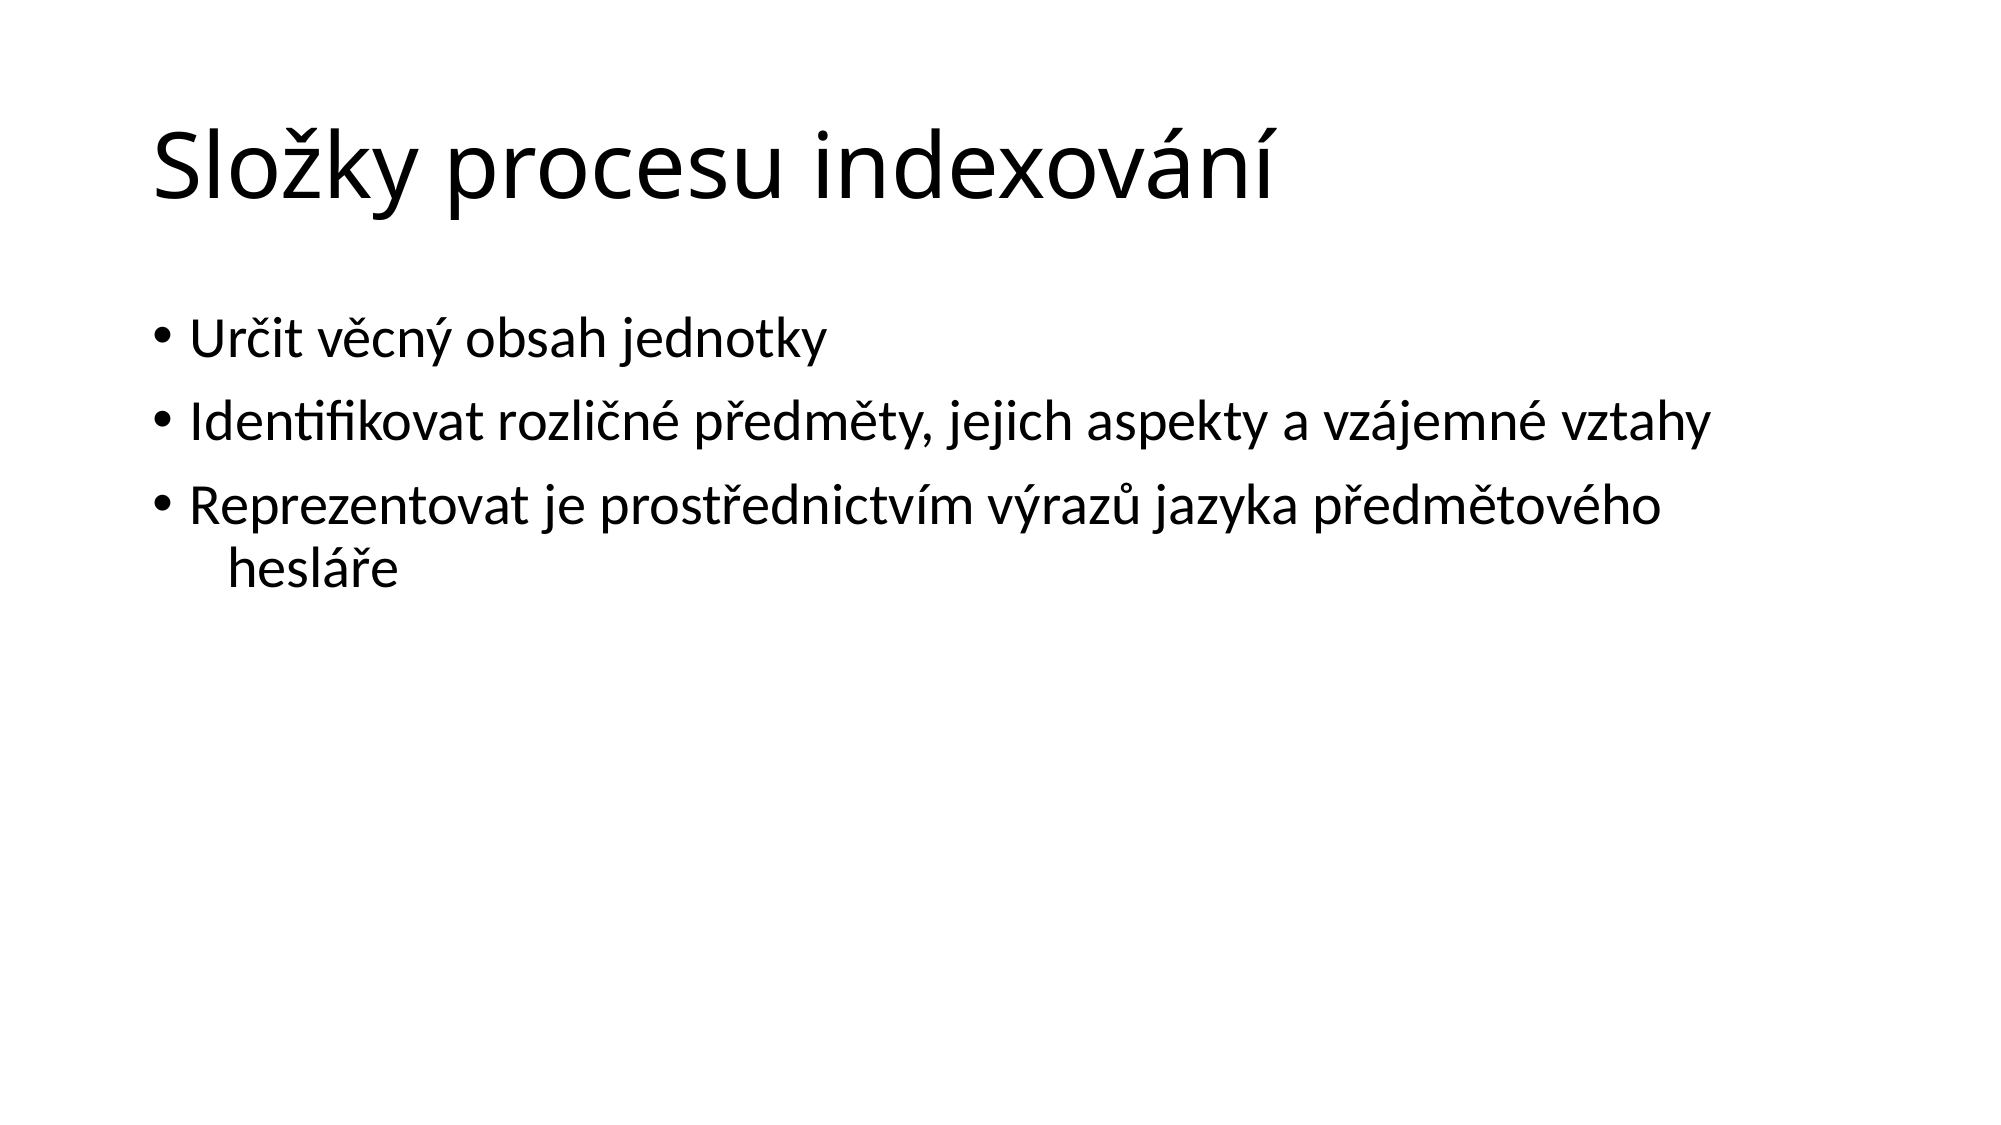

# Složky procesu indexování
Určit věcný obsah jednotky
Identifikovat rozličné předměty, jejich aspekty a vzájemné vztahy
Reprezentovat je prostřednictvím výrazů jazyka předmětového hesláře